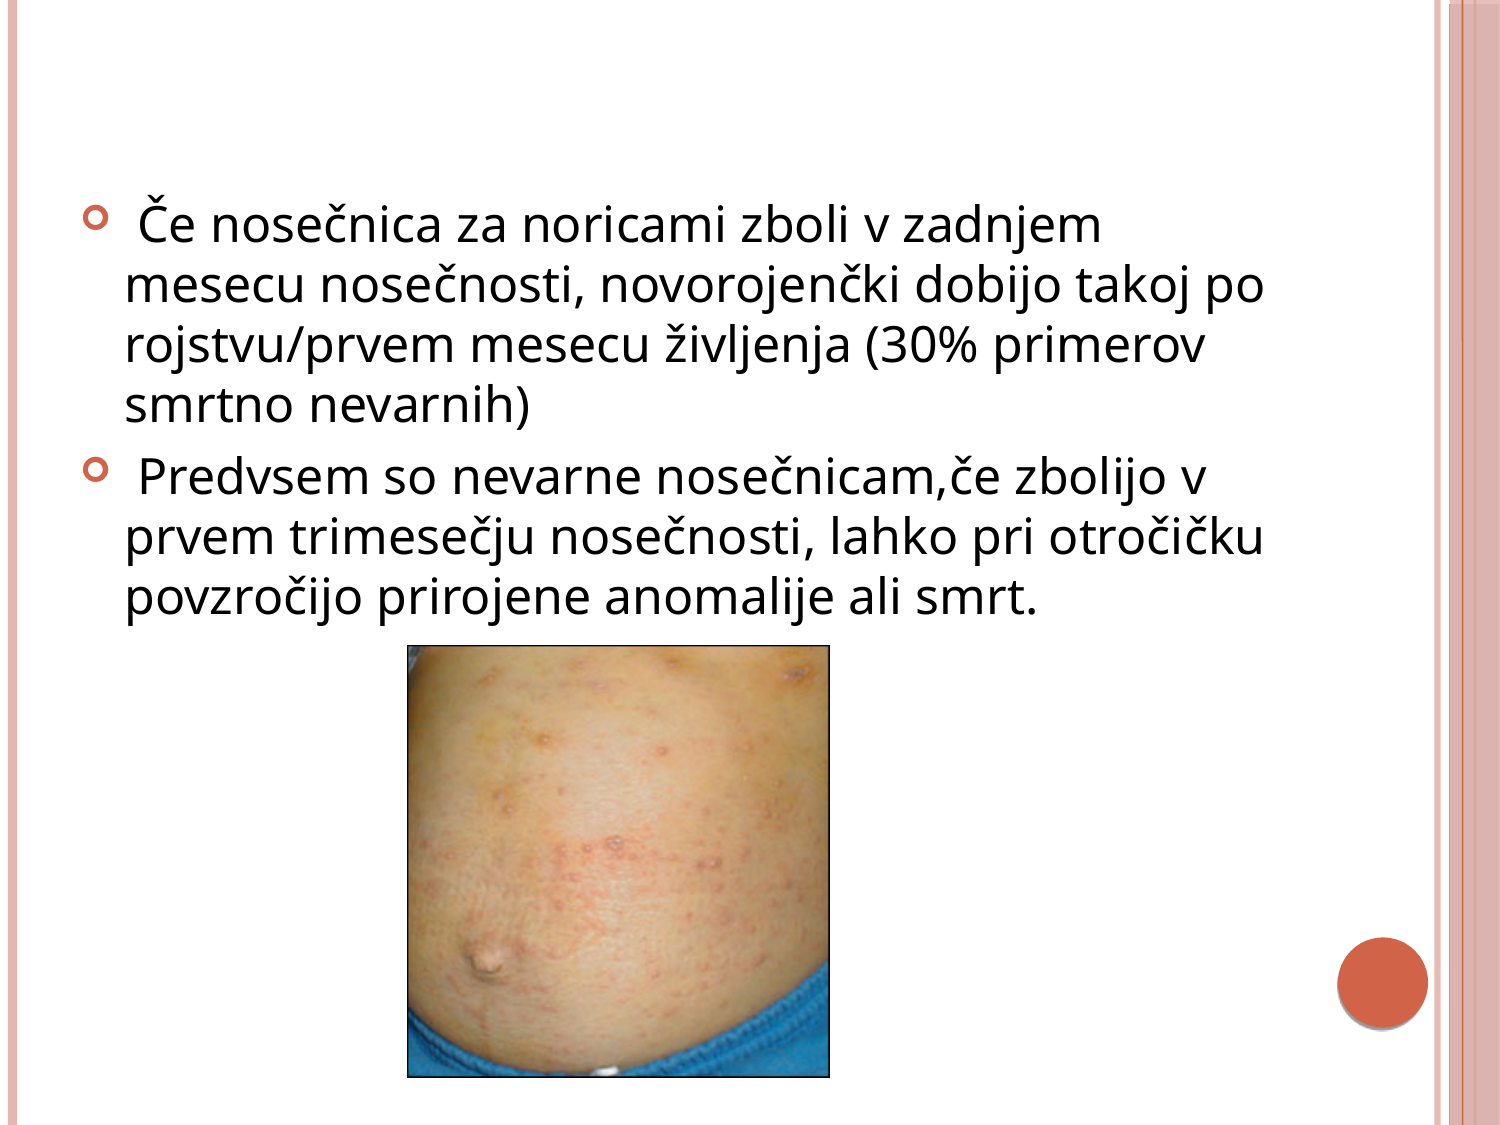

#
 Če nosečnica za noricami zboli v zadnjem mesecu nosečnosti, novorojenčki dobijo takoj po rojstvu/prvem mesecu življenja (30% primerov smrtno nevarnih)
 Predvsem so nevarne nosečnicam,če zbolijo v prvem trimesečju nosečnosti, lahko pri otročičku povzročijo prirojene anomalije ali smrt.